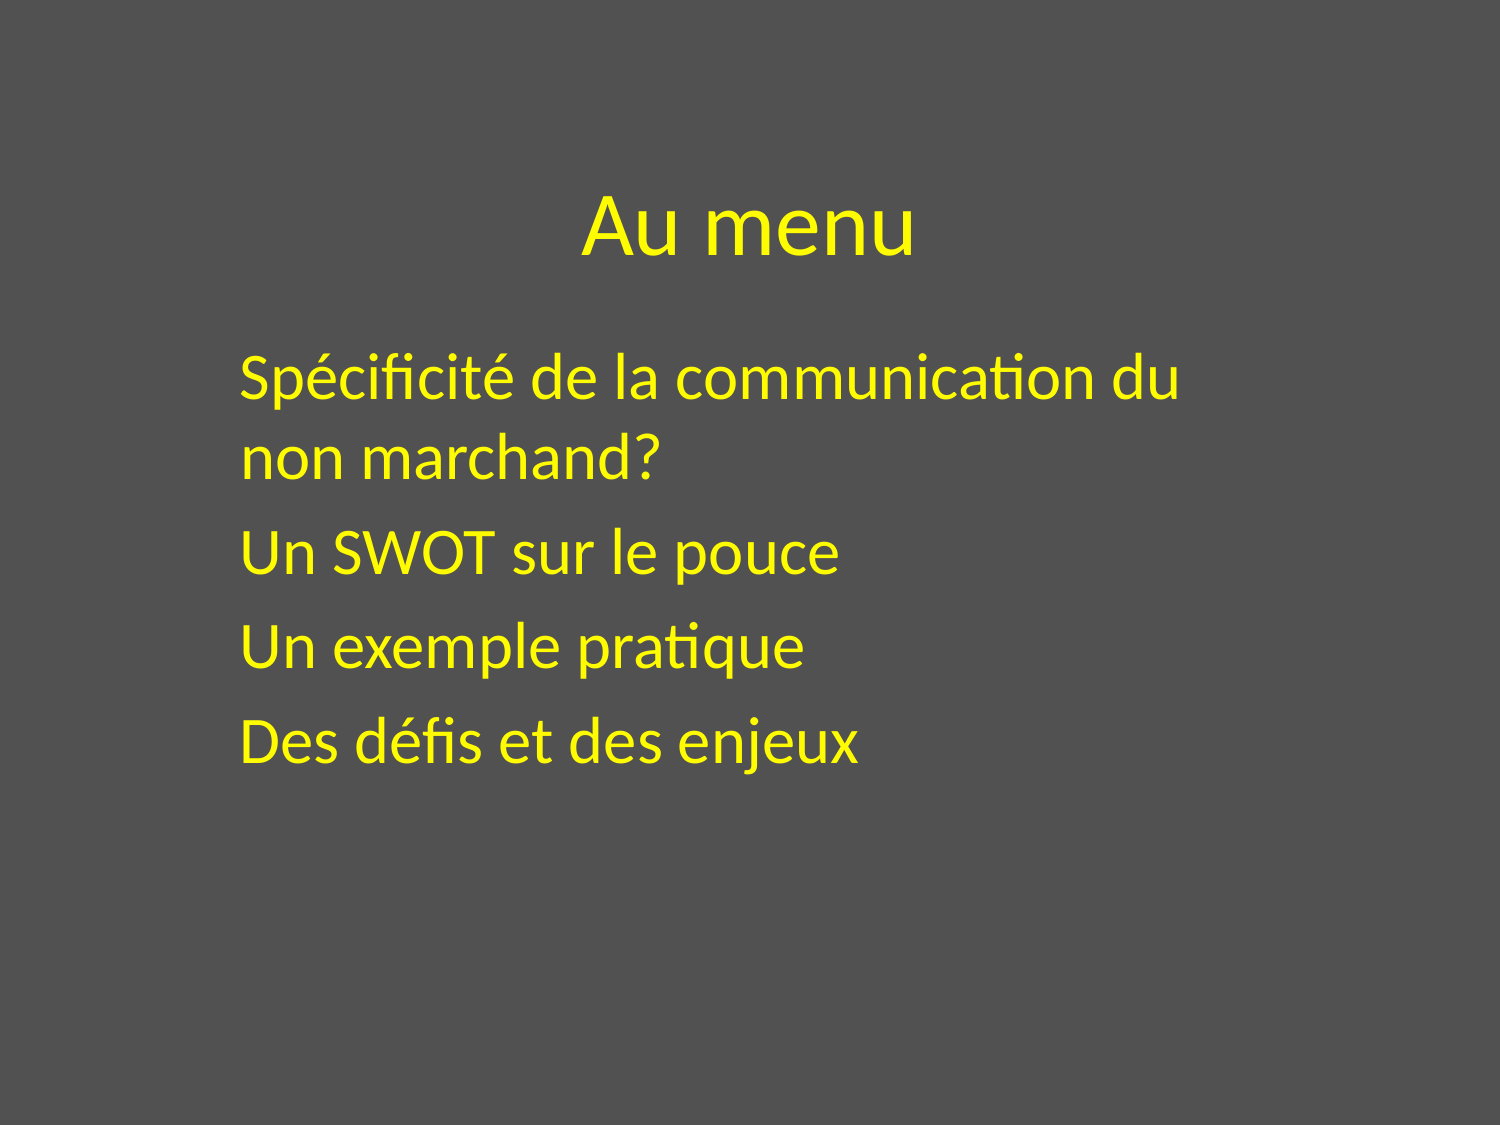

# Au menu
Spécificité de la communication du non marchand?
Un SWOT sur le pouce
Un exemple pratique
Des défis et des enjeux